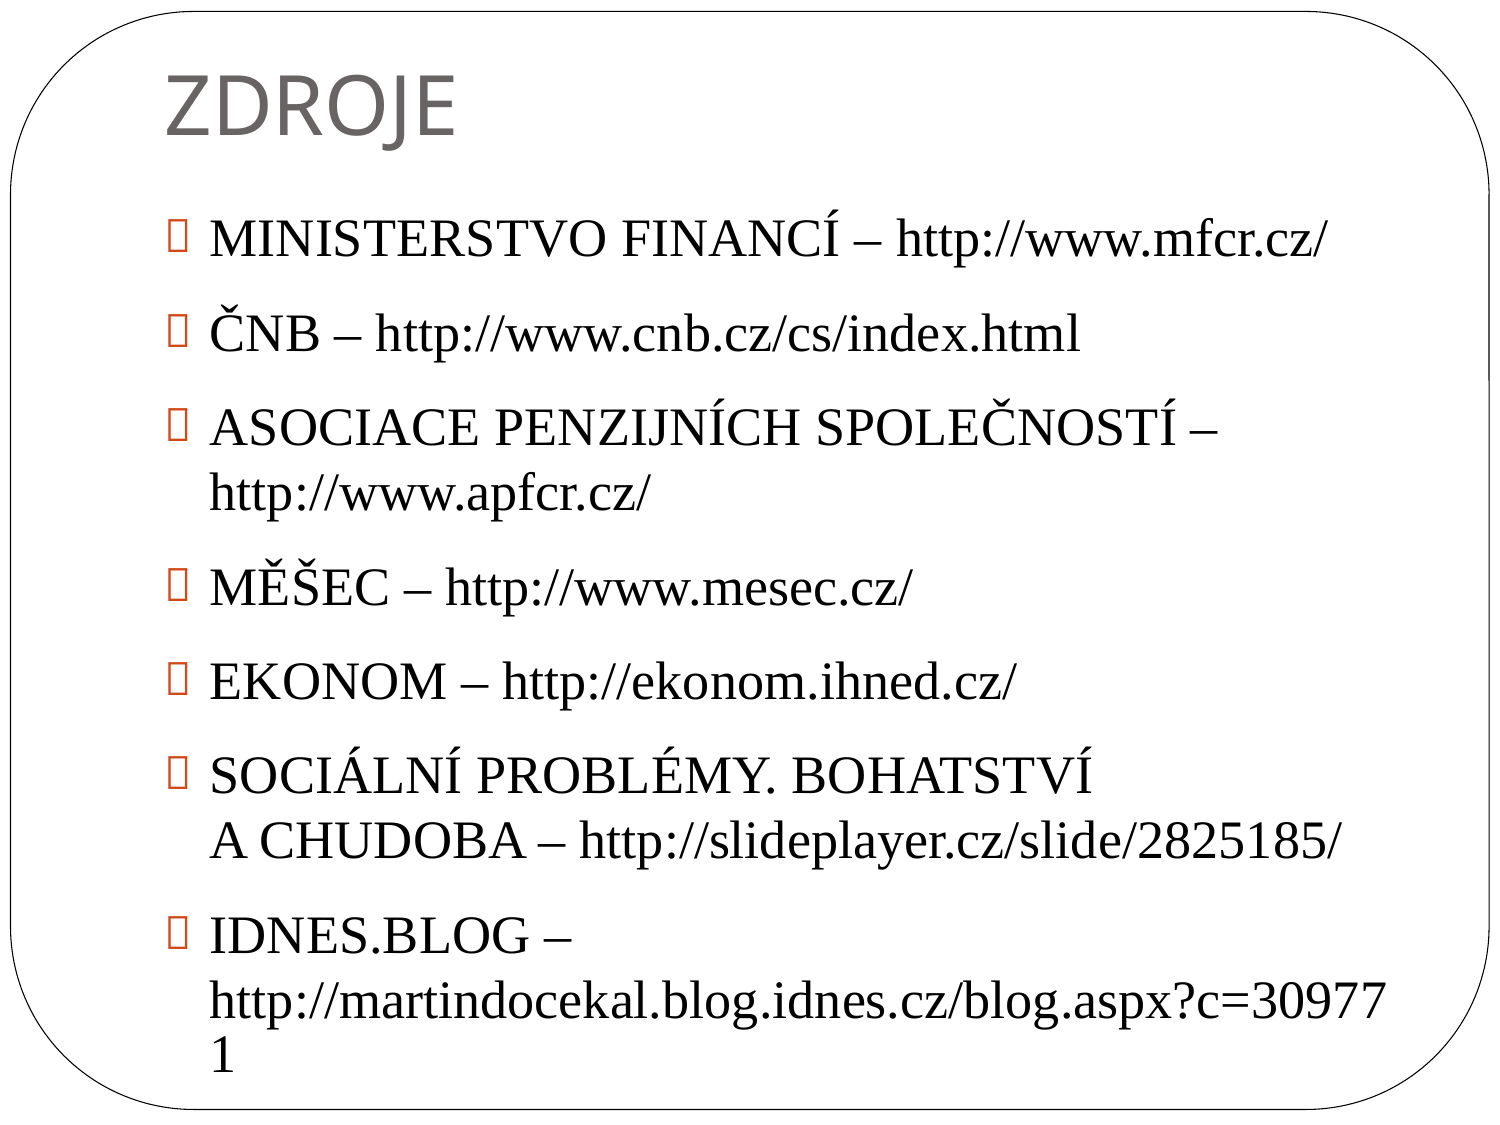

# ZDROJE
MINISTERSTVO FINANCÍ – http://www.mfcr.cz/
ČNB – http://www.cnb.cz/cs/index.html
ASOCIACE PENZIJNÍCH SPOLEČNOSTÍ – http://www.apfcr.cz/
MĚŠEC – http://www.mesec.cz/
EKONOM – http://ekonom.ihned.cz/
SOCIÁLNÍ PROBLÉMY. BOHATSTVÍ
A CHUDOBA – http://slideplayer.cz/slide/2825185/
IDNES.BLOG – http://martindocekal.blog.idnes.cz/blog.aspx?c=309771